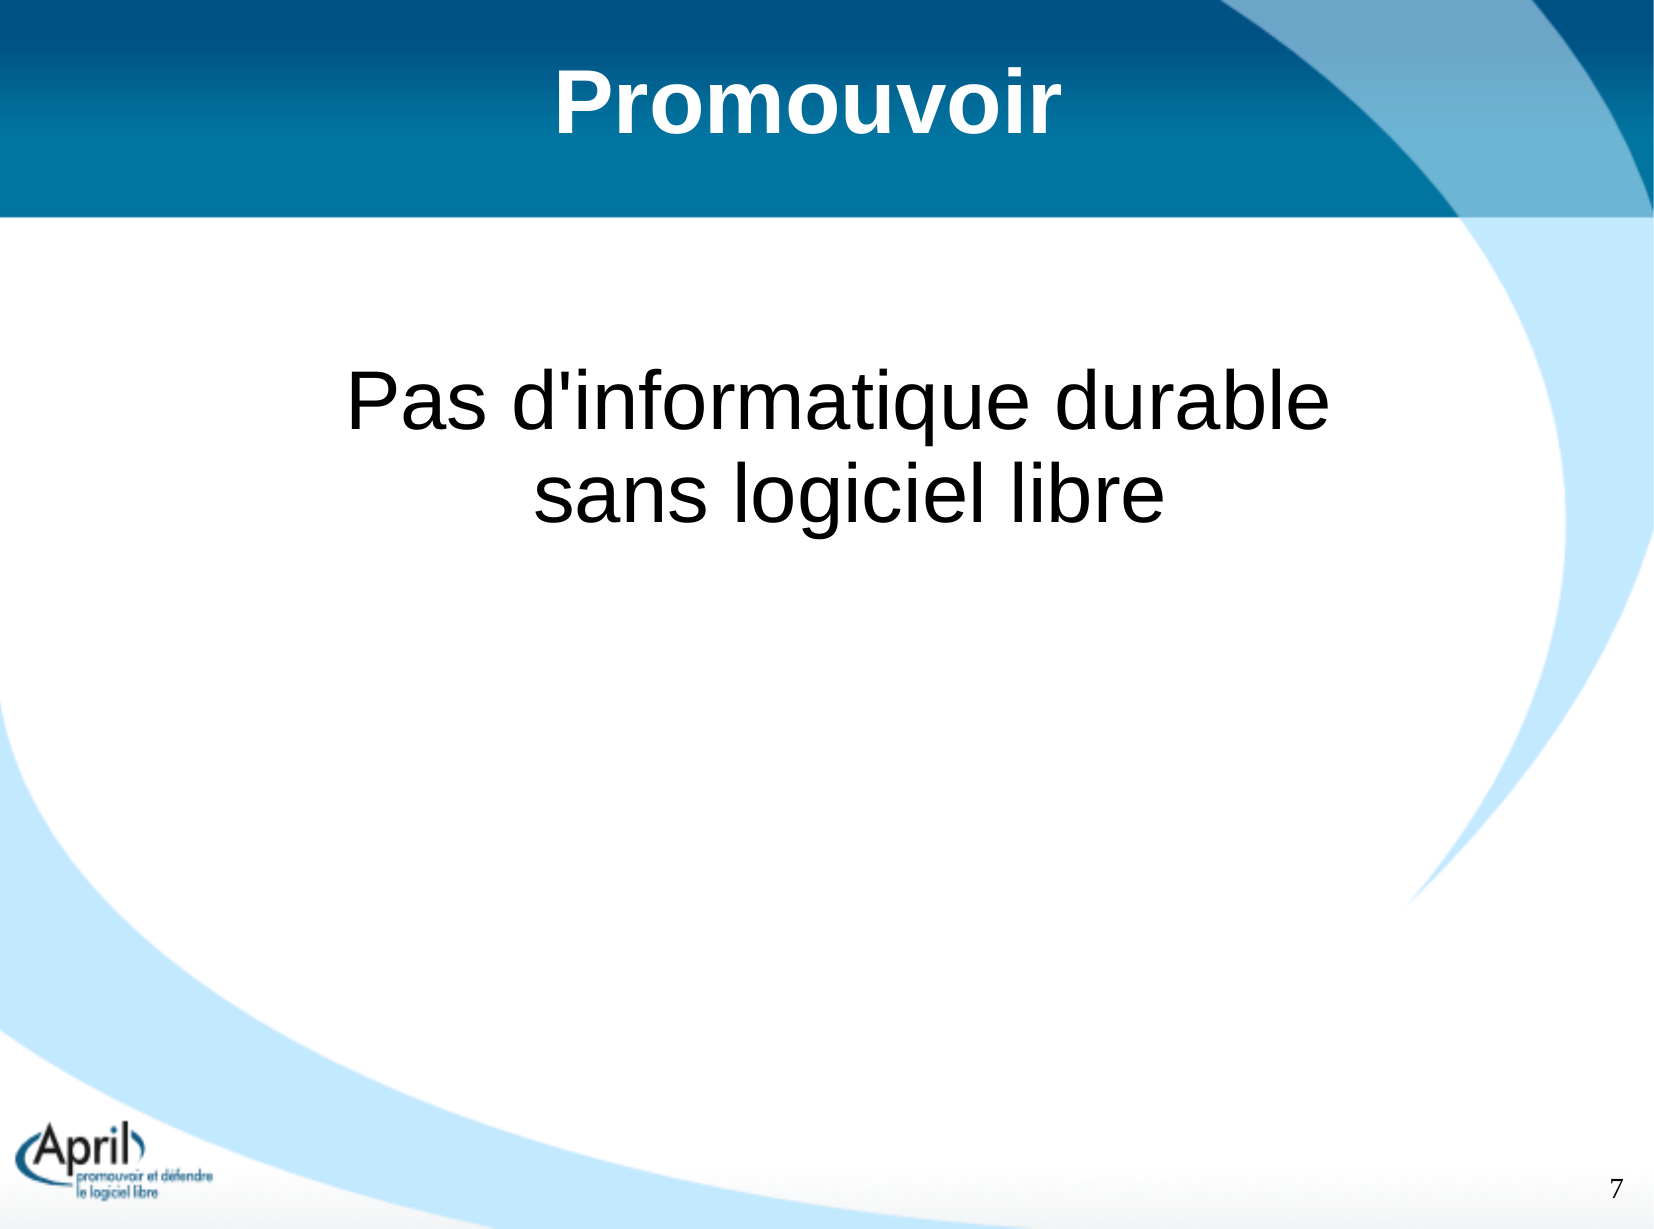

# Promouvoir
Pas d'informatique durable
sans logiciel libre
7